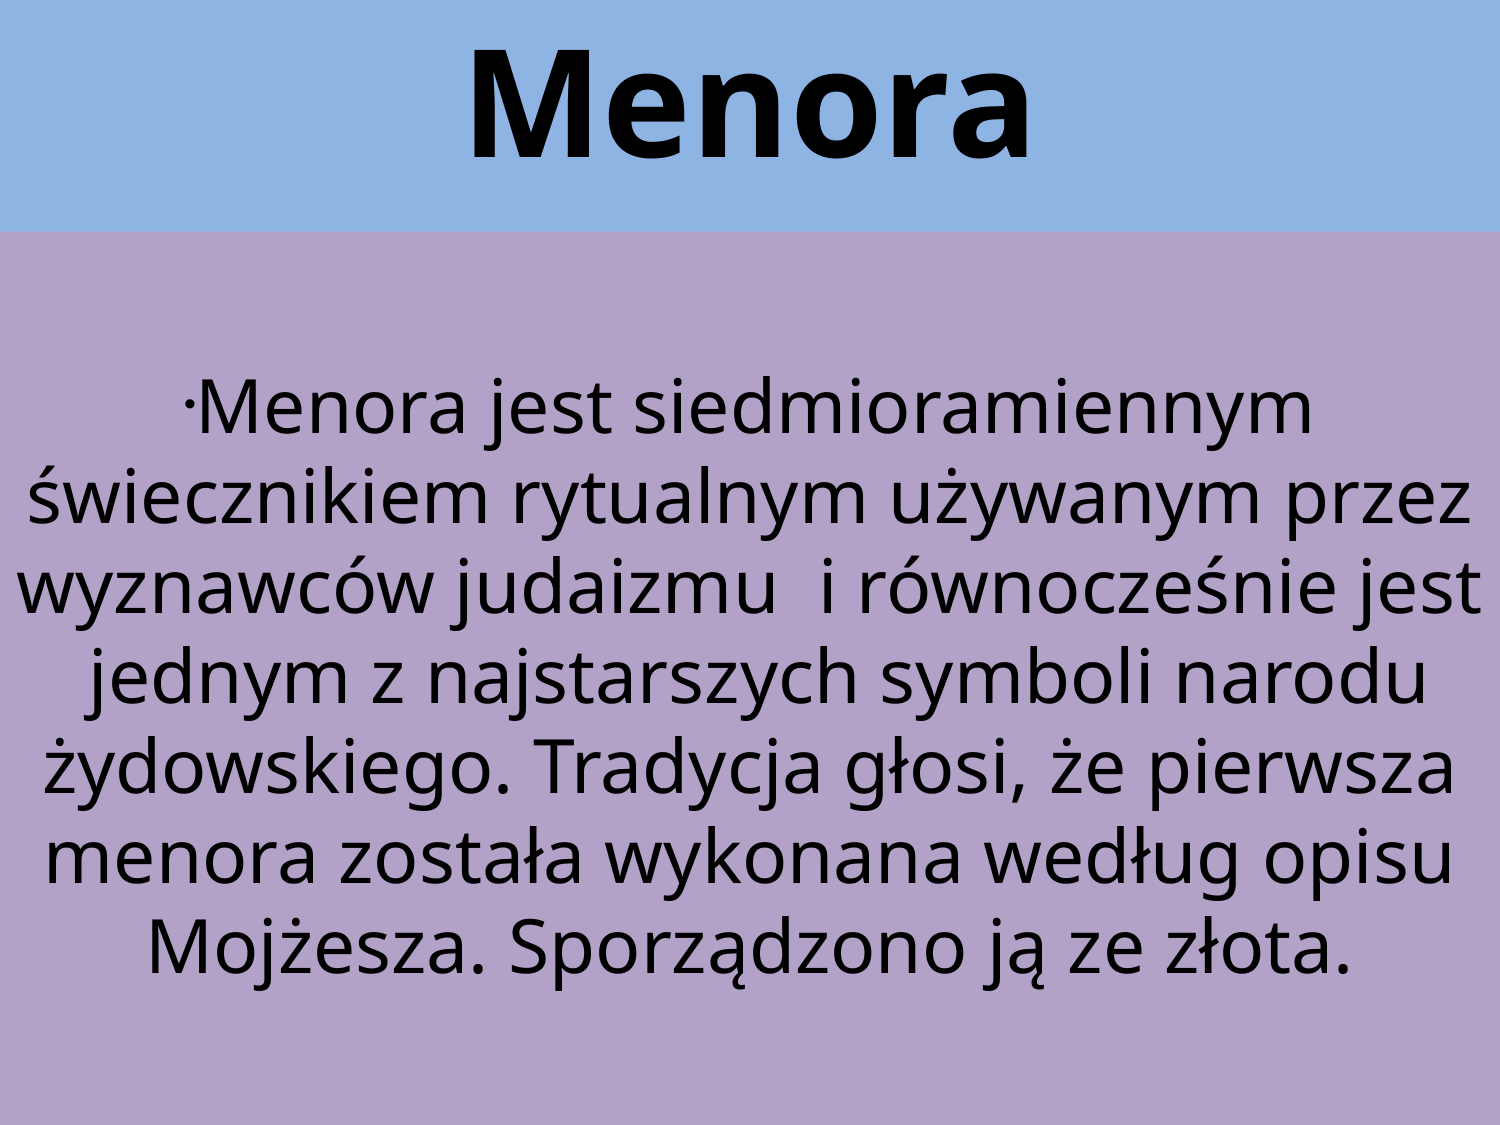

# Menora
Menora jest siedmioramiennym świecznikiem rytualnym używanym przez wyznawców judaizmu  i równocześnie jest  jednym z najstarszych symboli narodu żydowskiego. Tradycja głosi, że pierwsza menora została wykonana według opisu Mojżesza. Sporządzono ją ze złota.